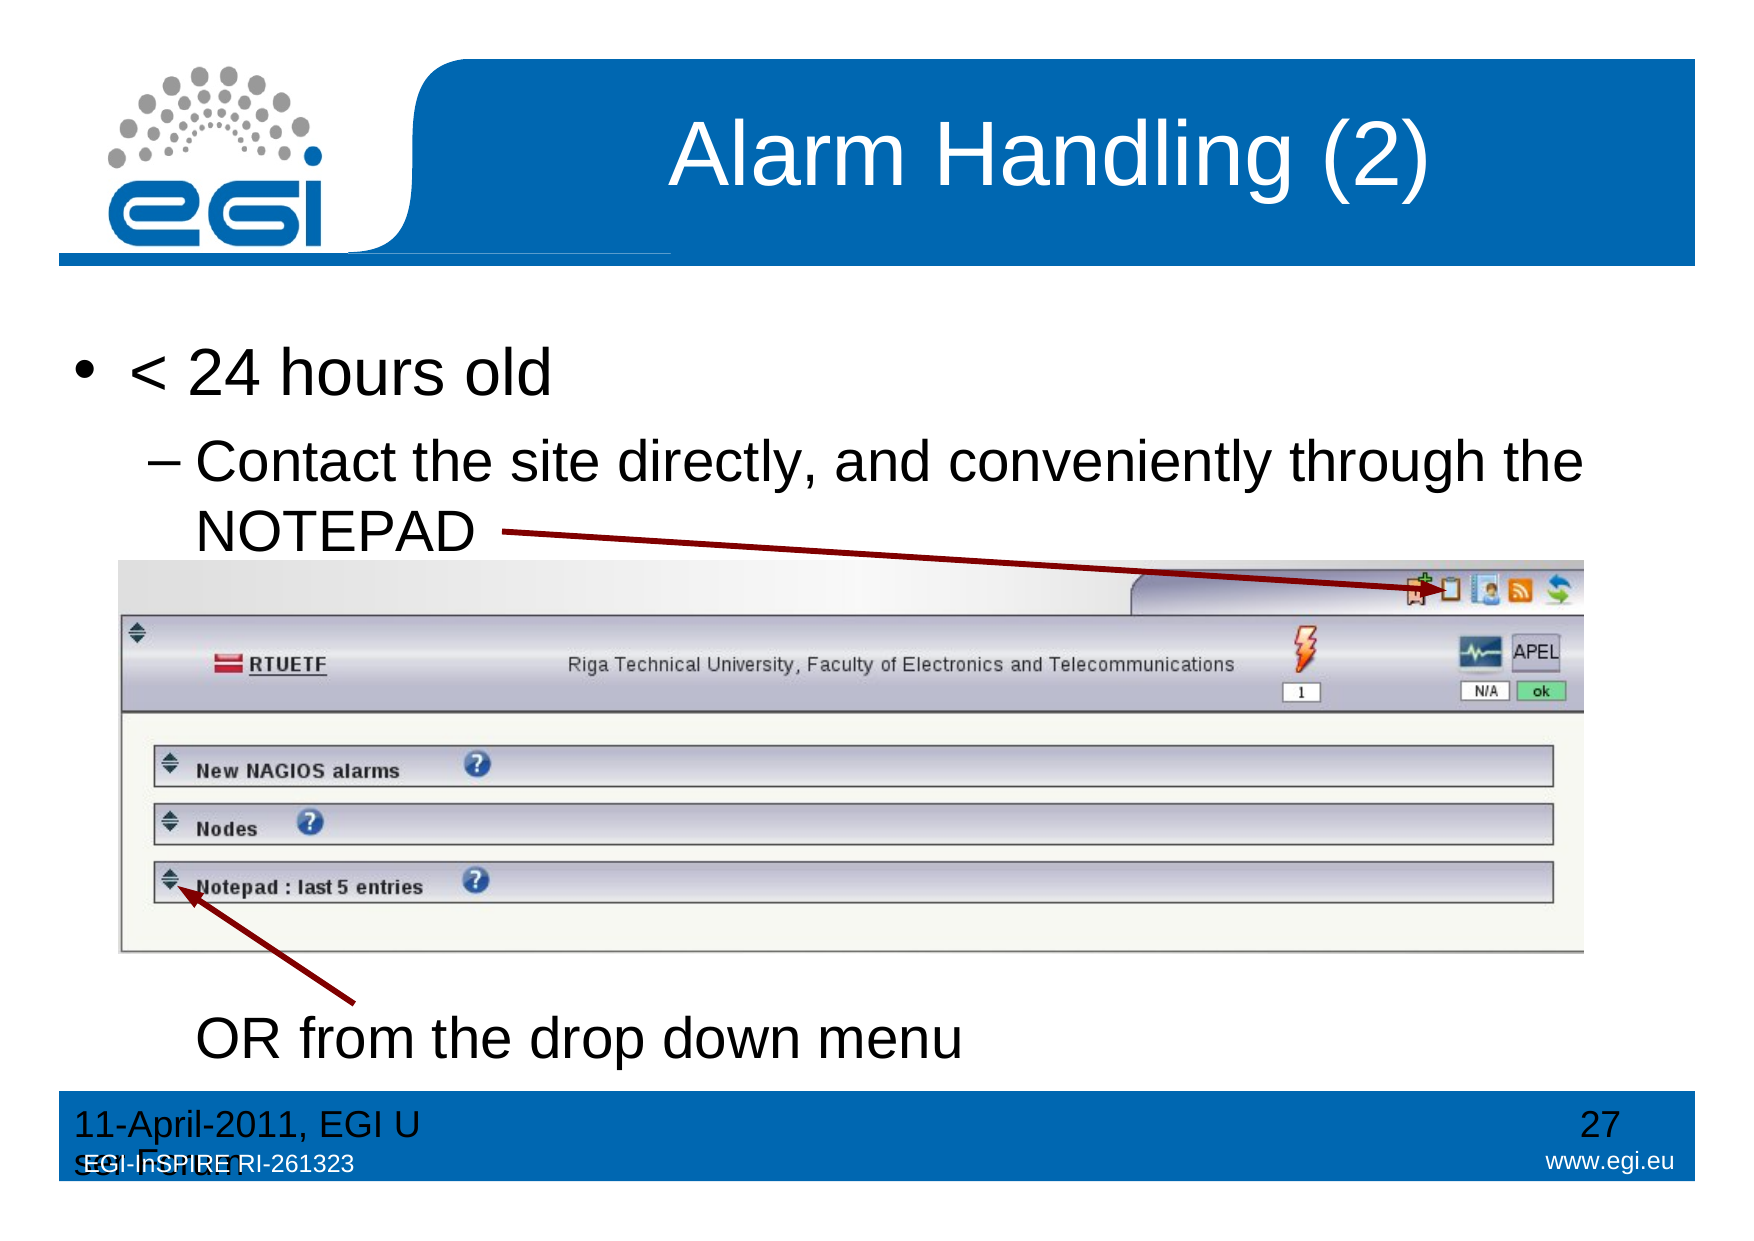

# Alarm Handling (2)
< 24 hours old
Contact the site directly, and conveniently through the NOTEPAD
OR from the drop down menu
11-April-2011, EGI User Forum
27
Training Guide